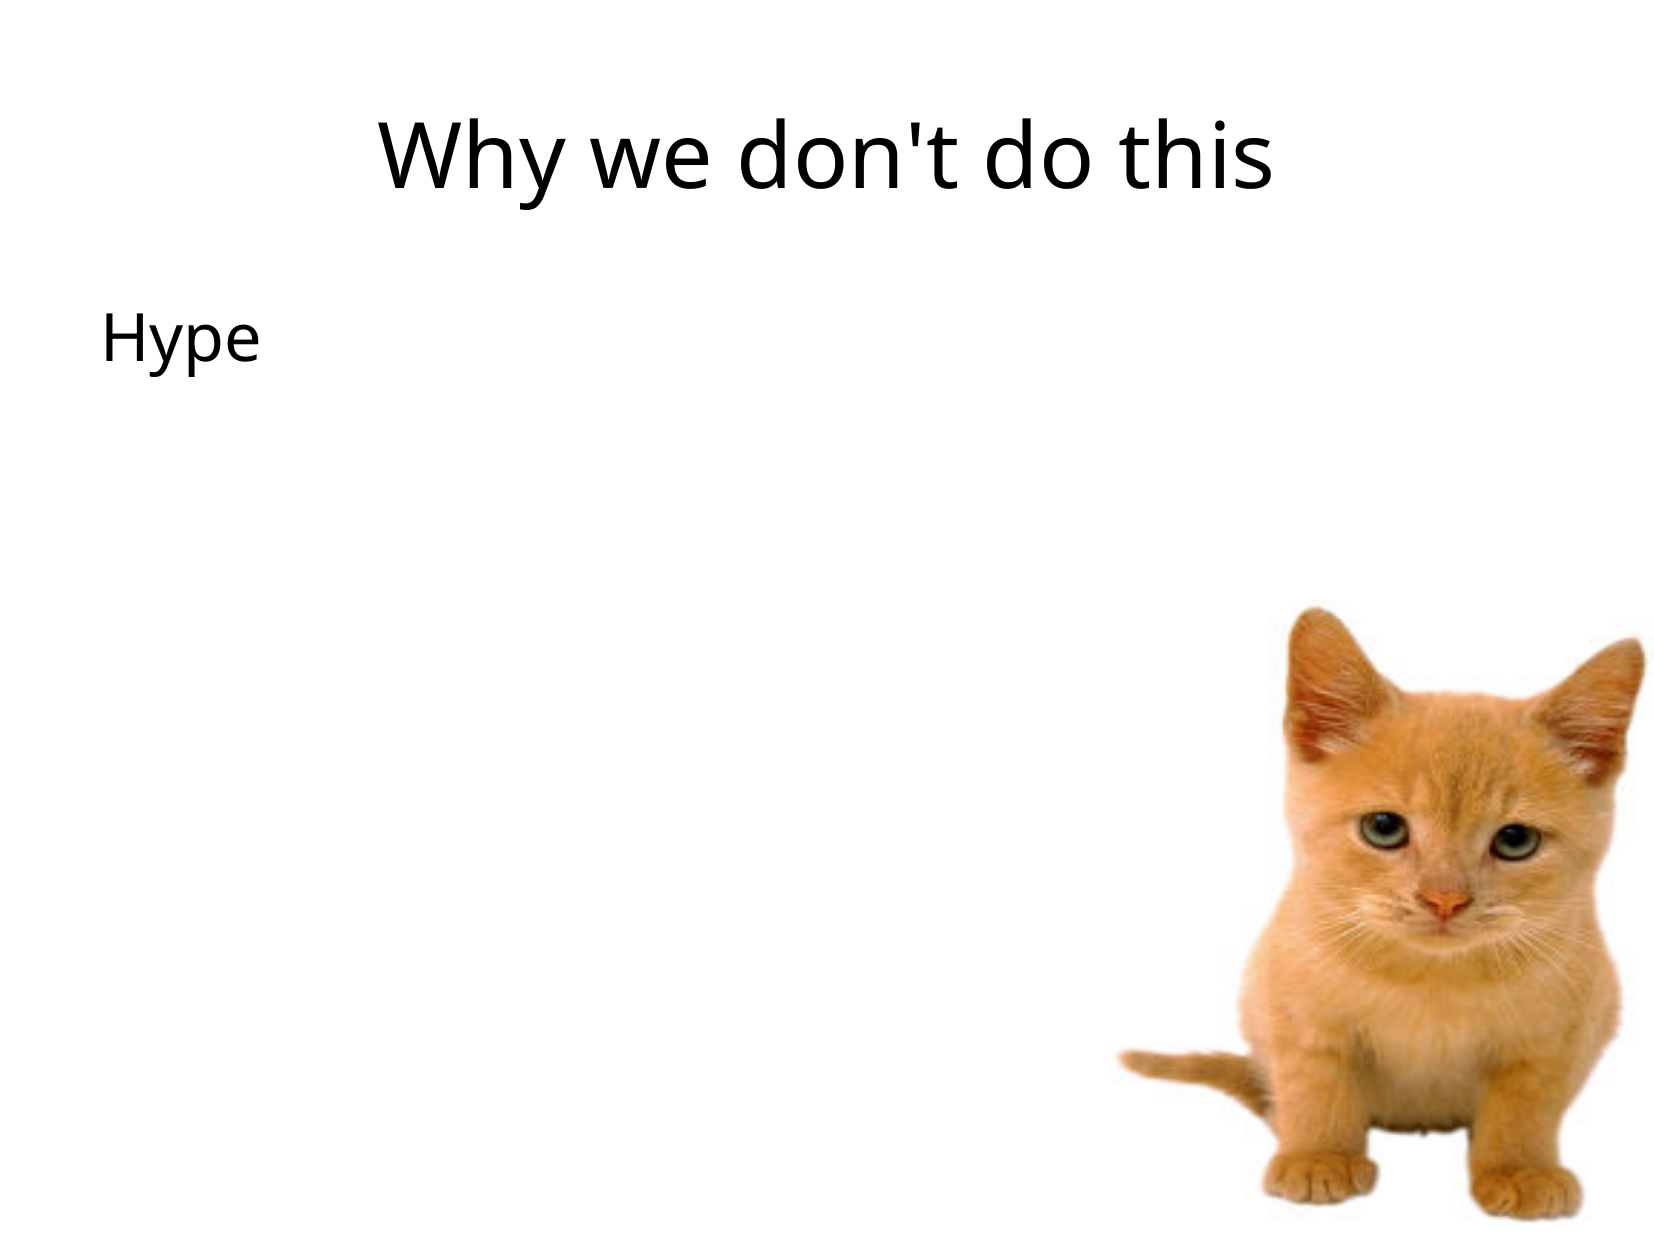

# Why we don't do this
Hype